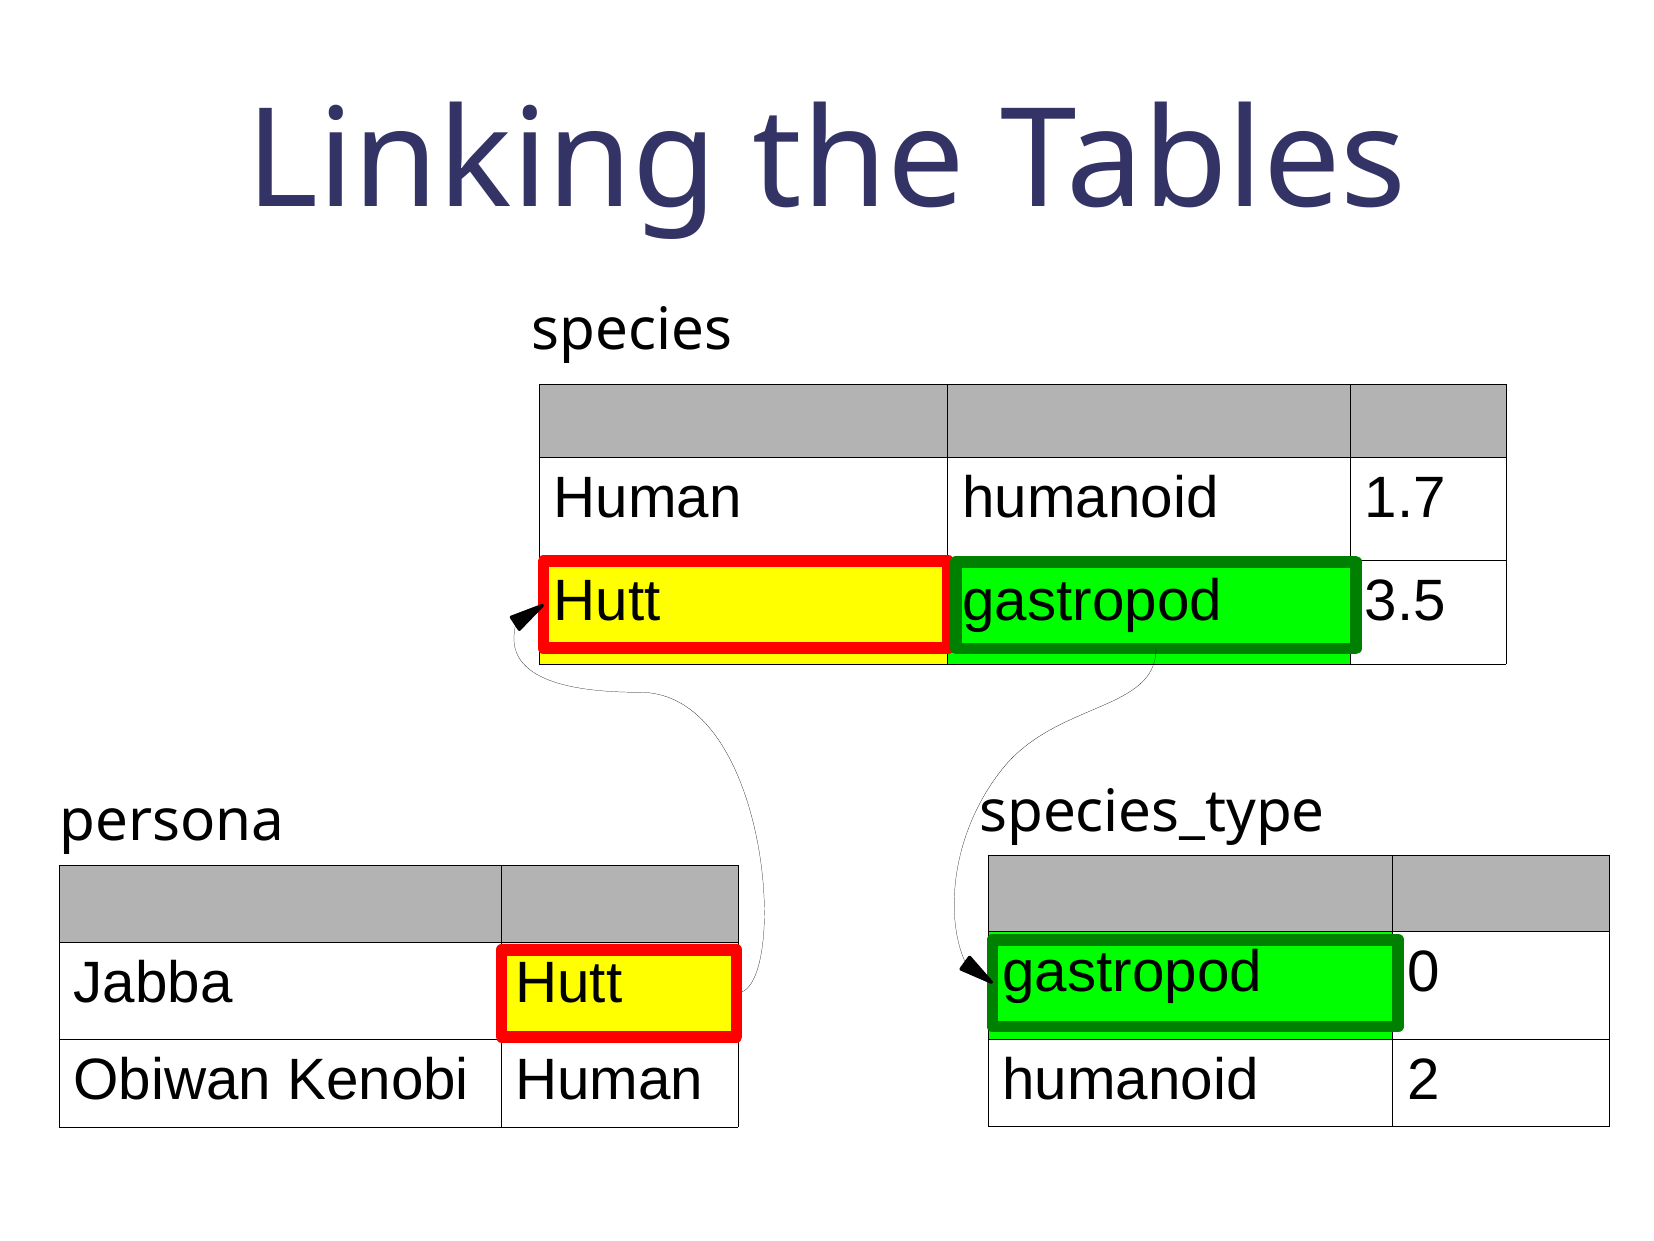

# Linking the Tables
 species
| | | |
| --- | --- | --- |
| Human | humanoid | 1.7 |
| Hutt | gastropod | 3.5 |
 species_type
 persona
| | |
| --- | --- |
| gastropod | 0 |
| humanoid | 2 |
| | |
| --- | --- |
| Jabba | Hutt |
| Obiwan Kenobi | Human |